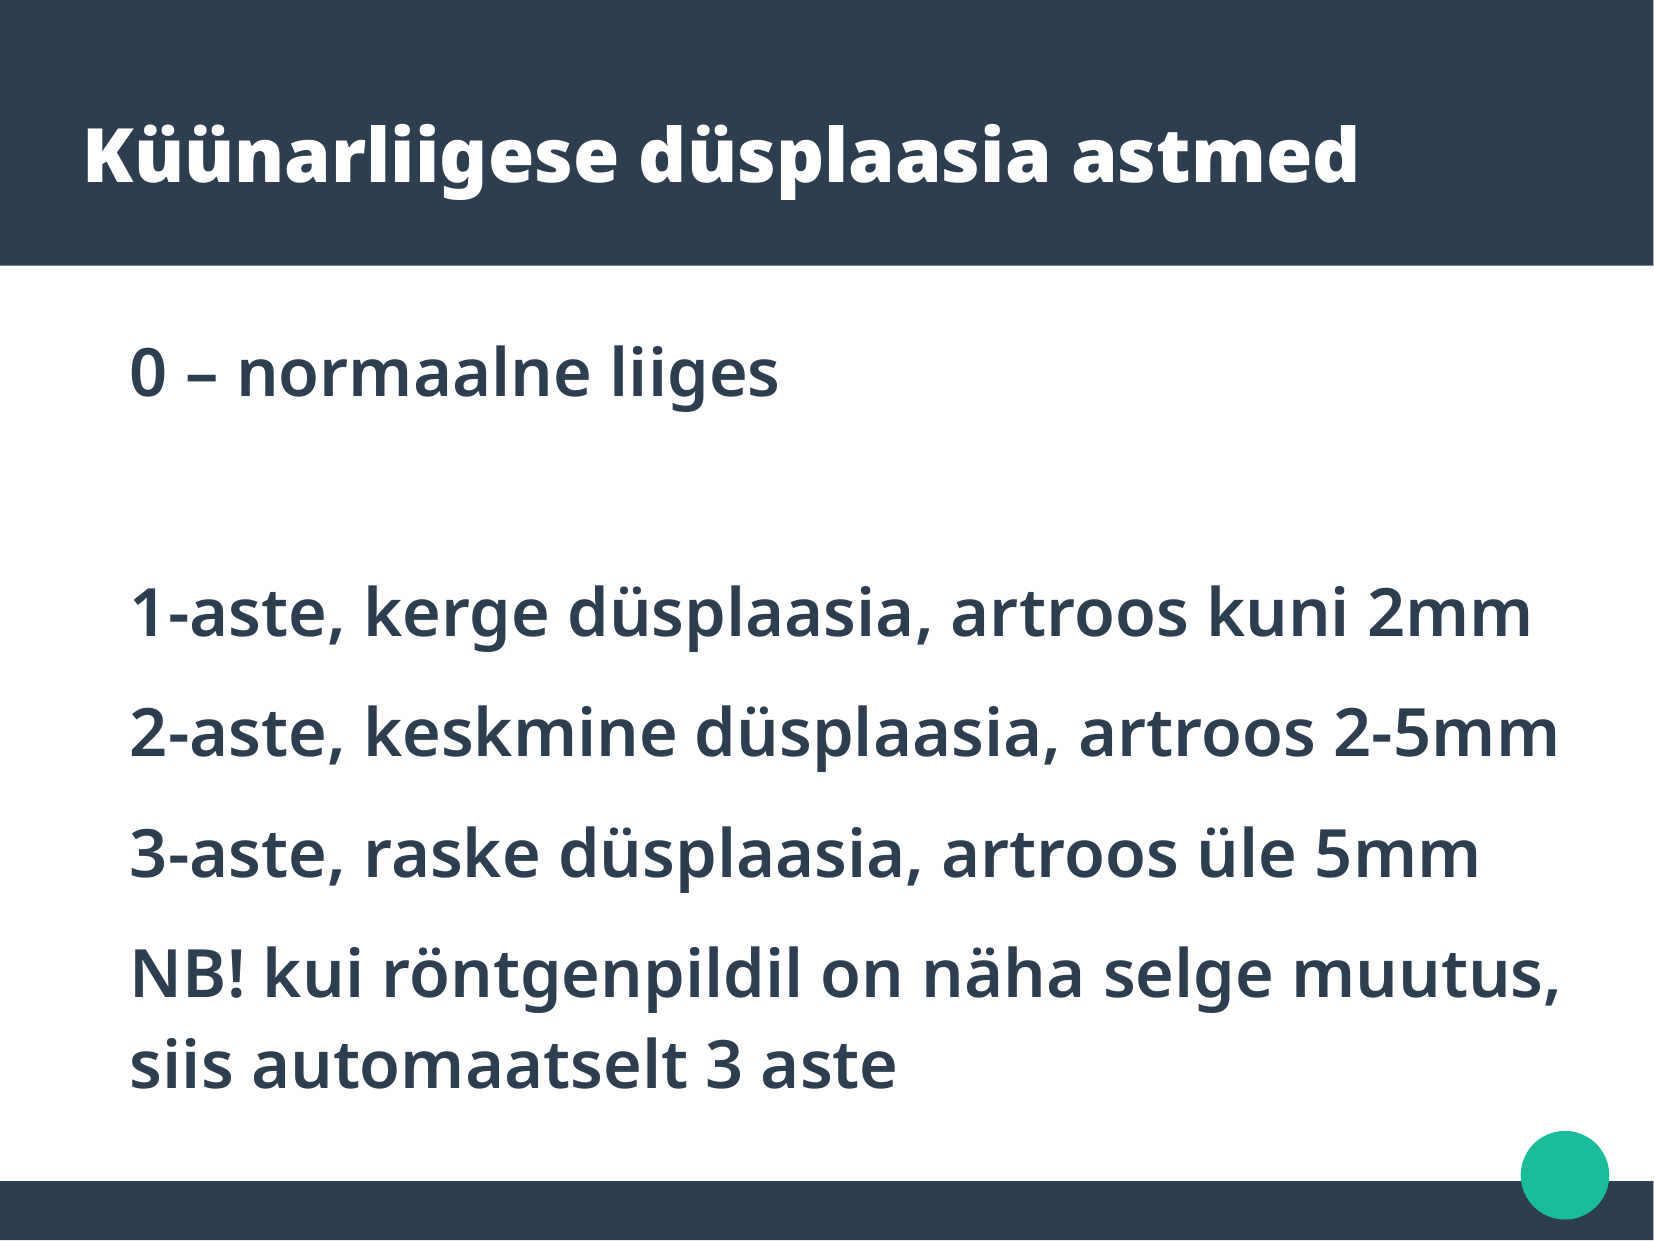

# Küünarliigese düsplaasia astmed
0 – normaalne liiges
1-aste, kerge düsplaasia, artroos kuni 2mm
2-aste, keskmine düsplaasia, artroos 2-5mm
3-aste, raske düsplaasia, artroos üle 5mm
NB! kui röntgenpildil on näha selge muutus, siis automaatselt 3 aste